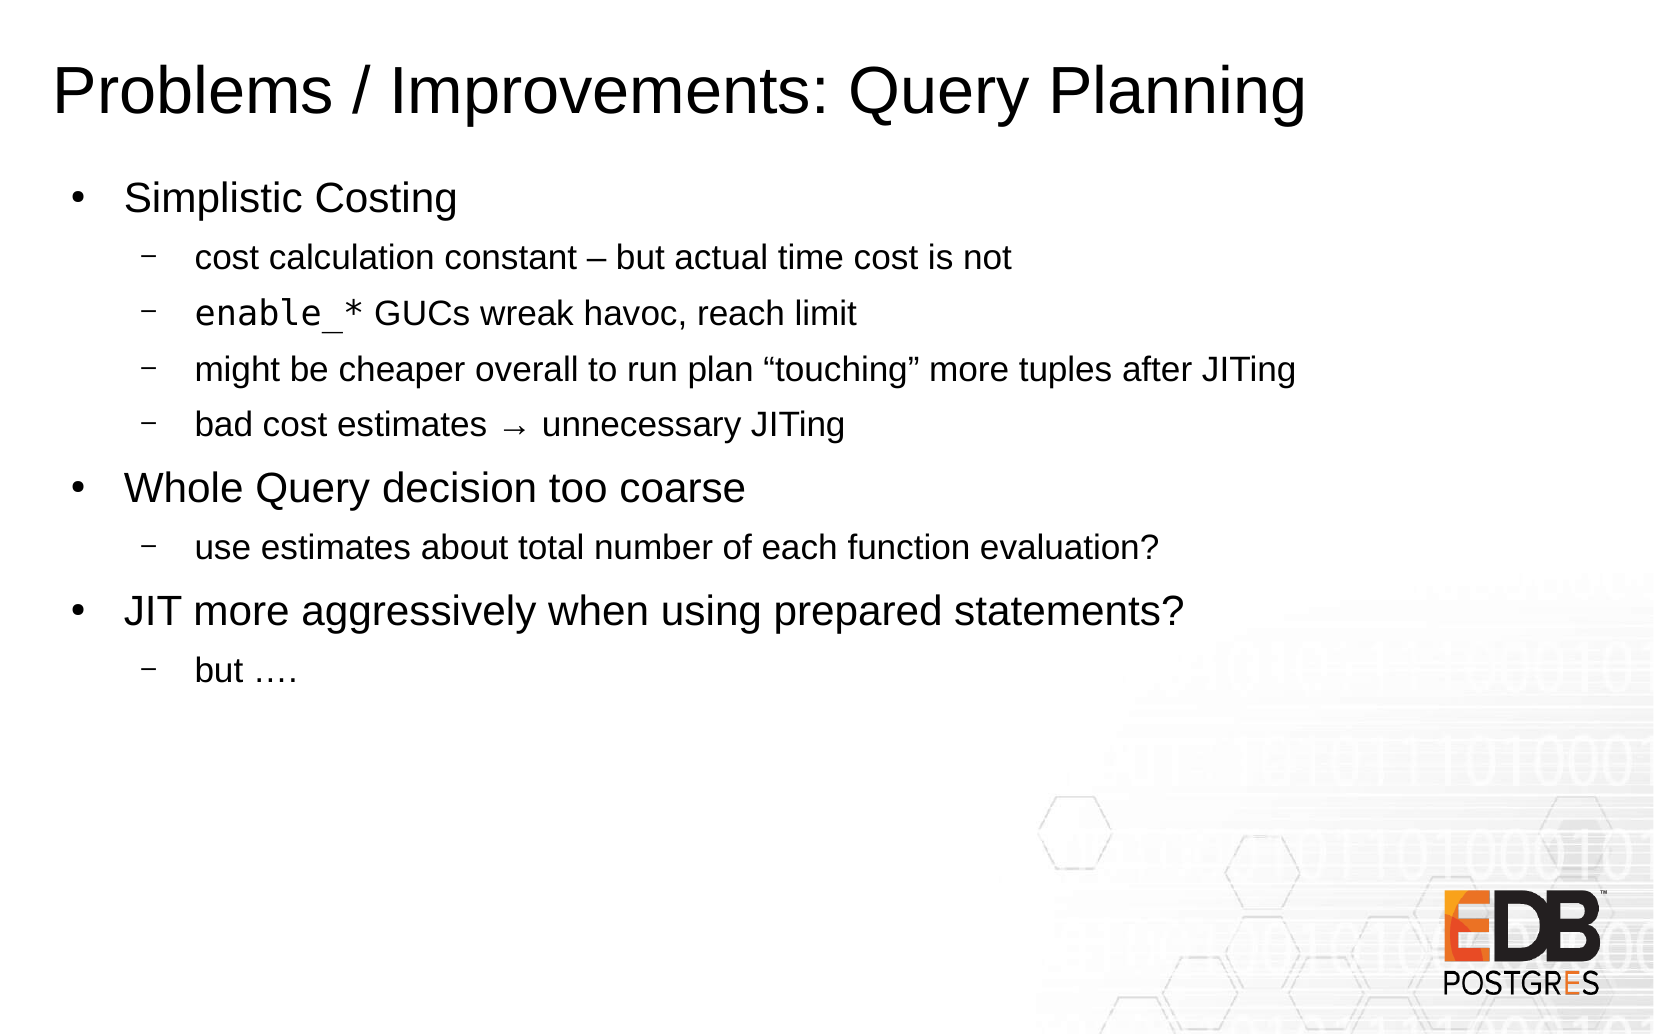

# Problems / Improvements: Query Planning
Simplistic Costing
cost calculation constant – but actual time cost is not
enable_* GUCs wreak havoc, reach limit
might be cheaper overall to run plan “touching” more tuples after JITing
bad cost estimates → unnecessary JITing
Whole Query decision too coarse
use estimates about total number of each function evaluation?
JIT more aggressively when using prepared statements?
but ….